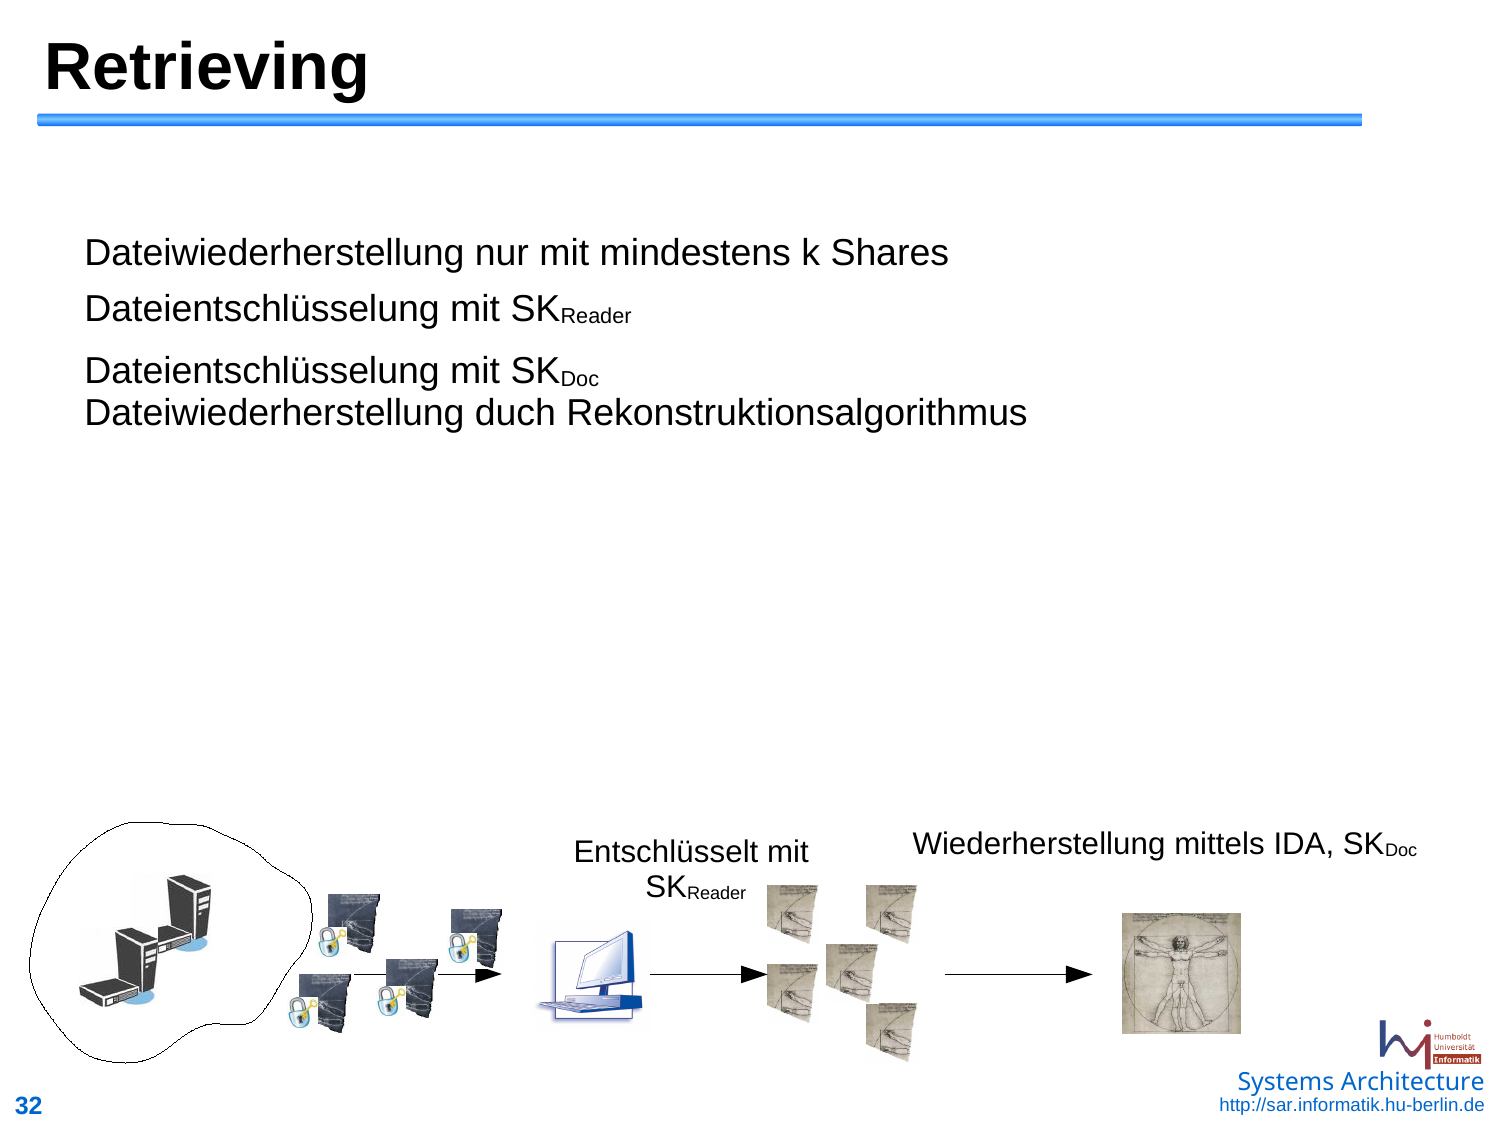

# Retrieving
 Dateiwiederherstellung nur mit mindestens k Shares
 Dateientschlüsselung mit SKReader
 Dateientschlüsselung mit SKDoc
 Dateiwiederherstellung duch Rekonstruktionsalgorithmus
Wiederherstellung mittels IDA, SKDoc
Entschlüsselt mit
SKReader